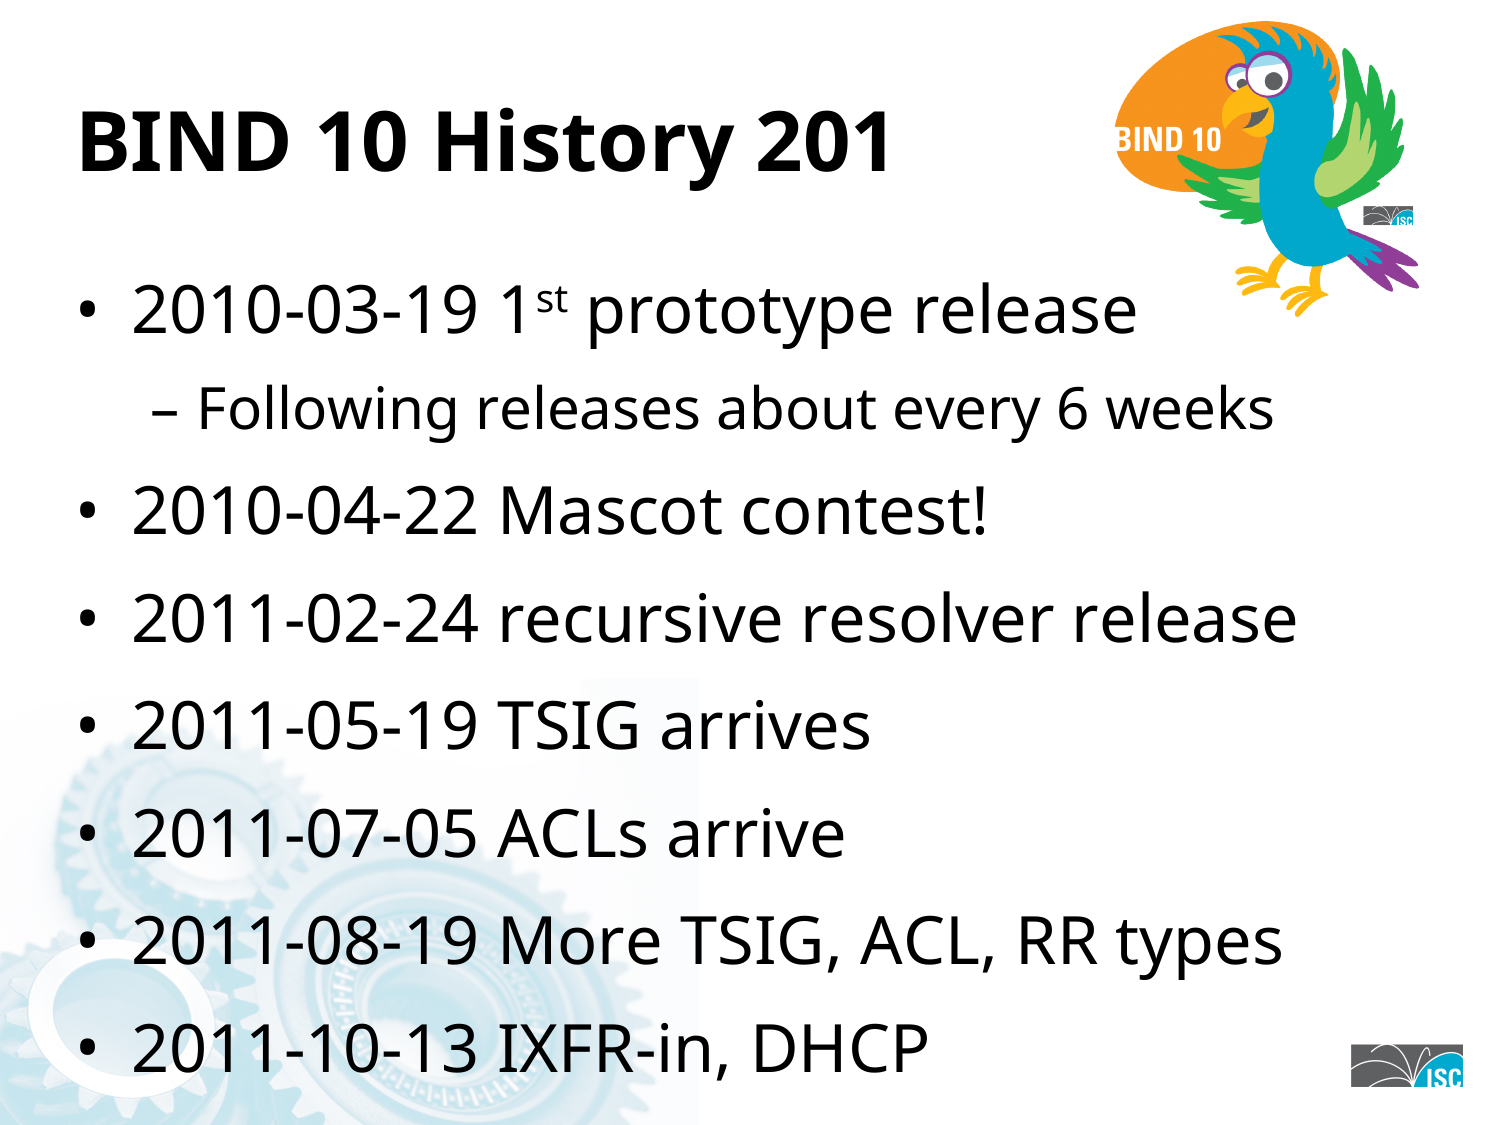

# BIND 10 History 201
2010-03-19 1st prototype release
Following releases about every 6 weeks
2010-04-22 Mascot contest!
2011-02-24 recursive resolver release
2011-05-19 TSIG arrives
2011-07-05 ACLs arrive
2011-08-19 More TSIG, ACL, RR types
2011-10-13 IXFR-in, DHCP
2011-11-24 IXFR-out